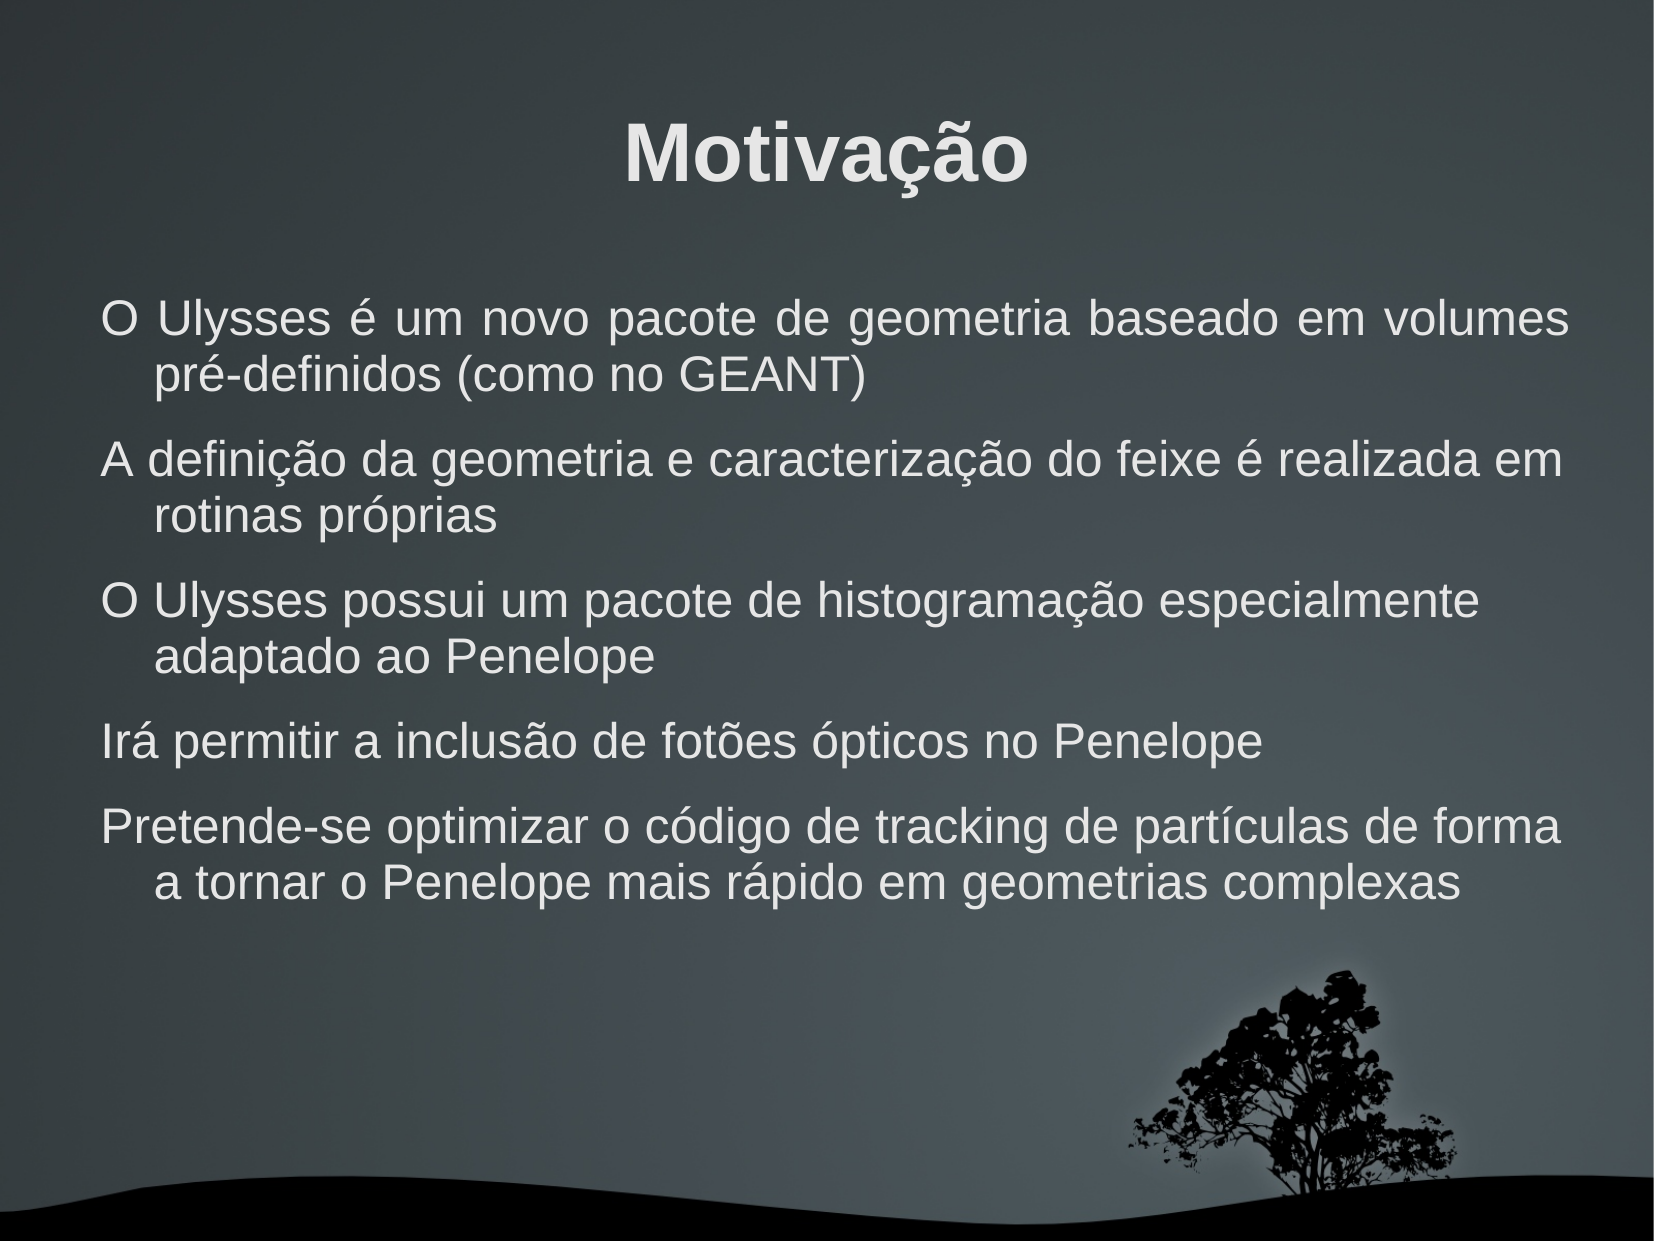

# Motivação
O Ulysses é um novo pacote de geometria baseado em volumes pré-definidos (como no GEANT)
A definição da geometria e caracterização do feixe é realizada em rotinas próprias
O Ulysses possui um pacote de histogramação especialmente adaptado ao Penelope
Irá permitir a inclusão de fotões ópticos no Penelope
Pretende-se optimizar o código de tracking de partículas de forma a tornar o Penelope mais rápido em geometrias complexas